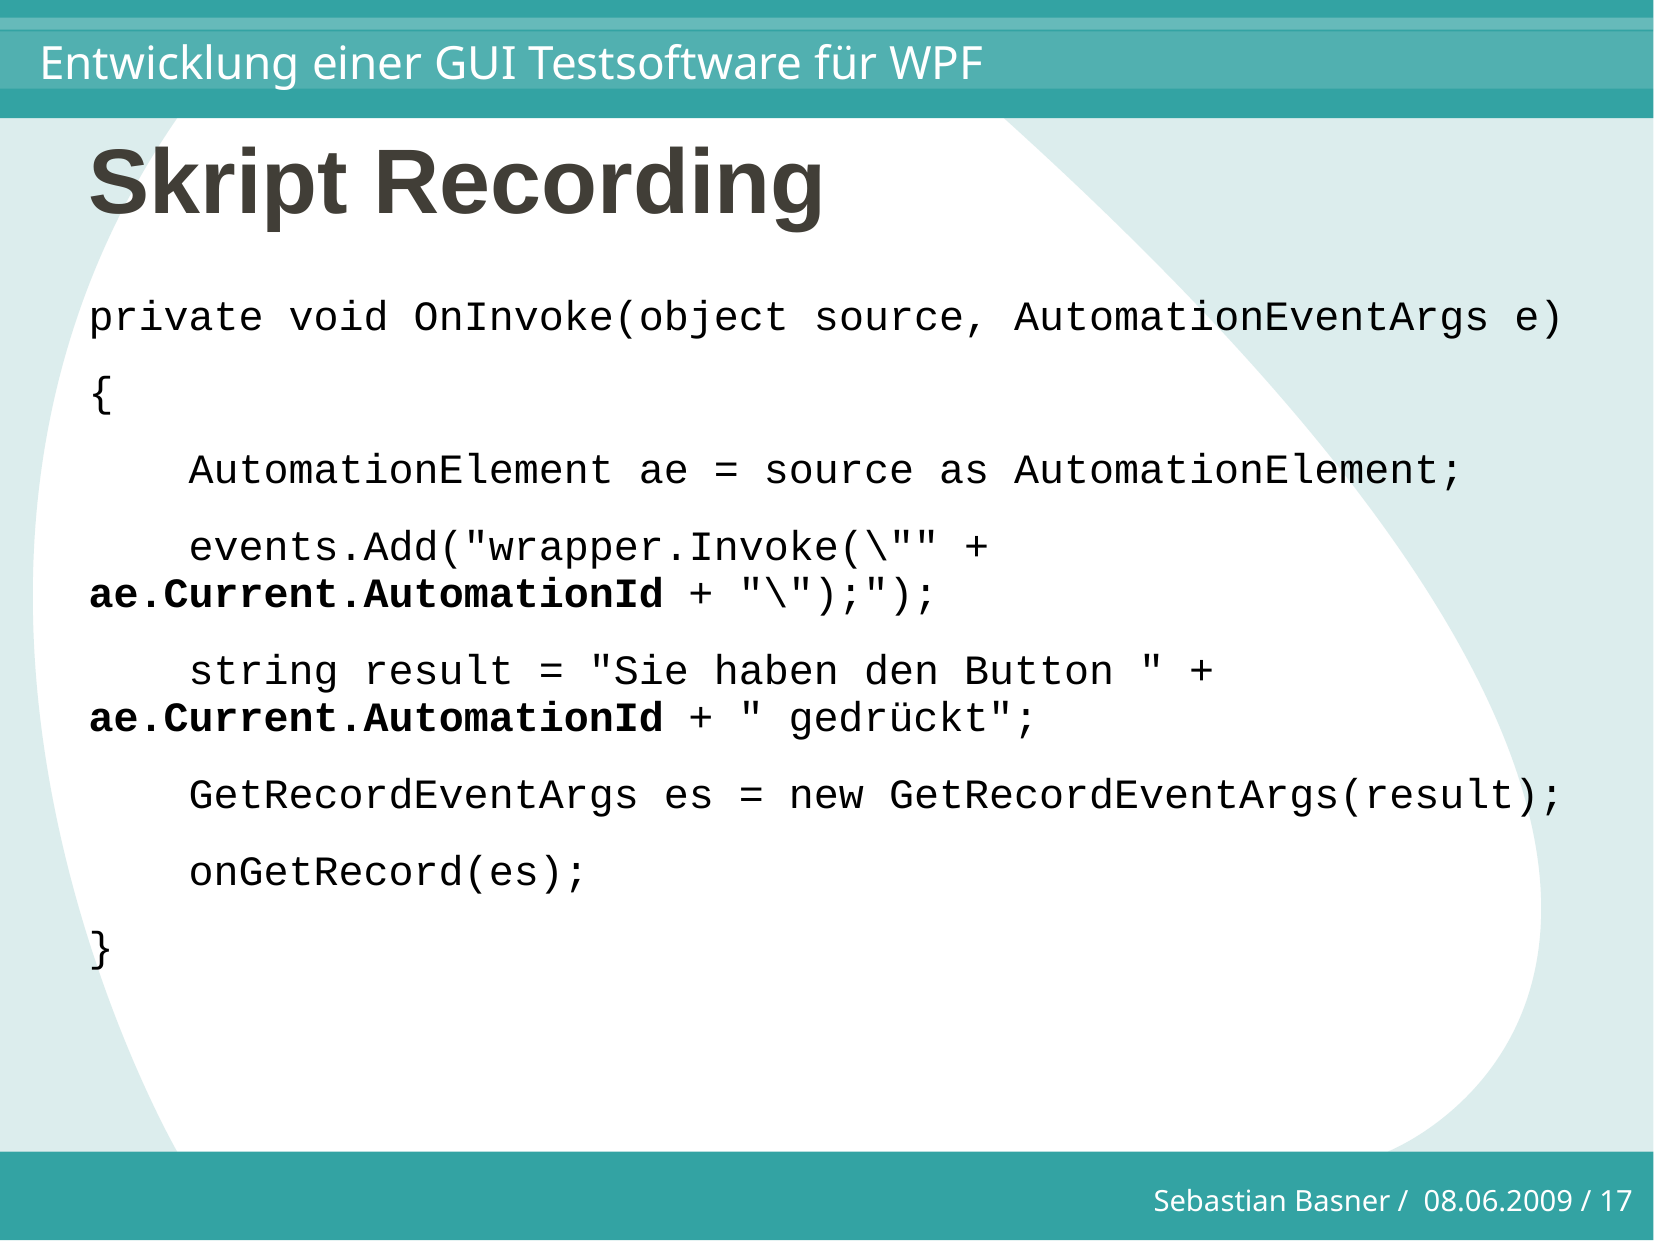

# Skript Recording
private void OnInvoke(object source, AutomationEventArgs e)
{
 AutomationElement ae = source as AutomationElement;
 events.Add("wrapper.Invoke(\"" + ae.Current.AutomationId + "\");");
 string result = "Sie haben den Button " + ae.Current.AutomationId + " gedrückt";
 GetRecordEventArgs es = new GetRecordEventArgs(result);
 onGetRecord(es);
}